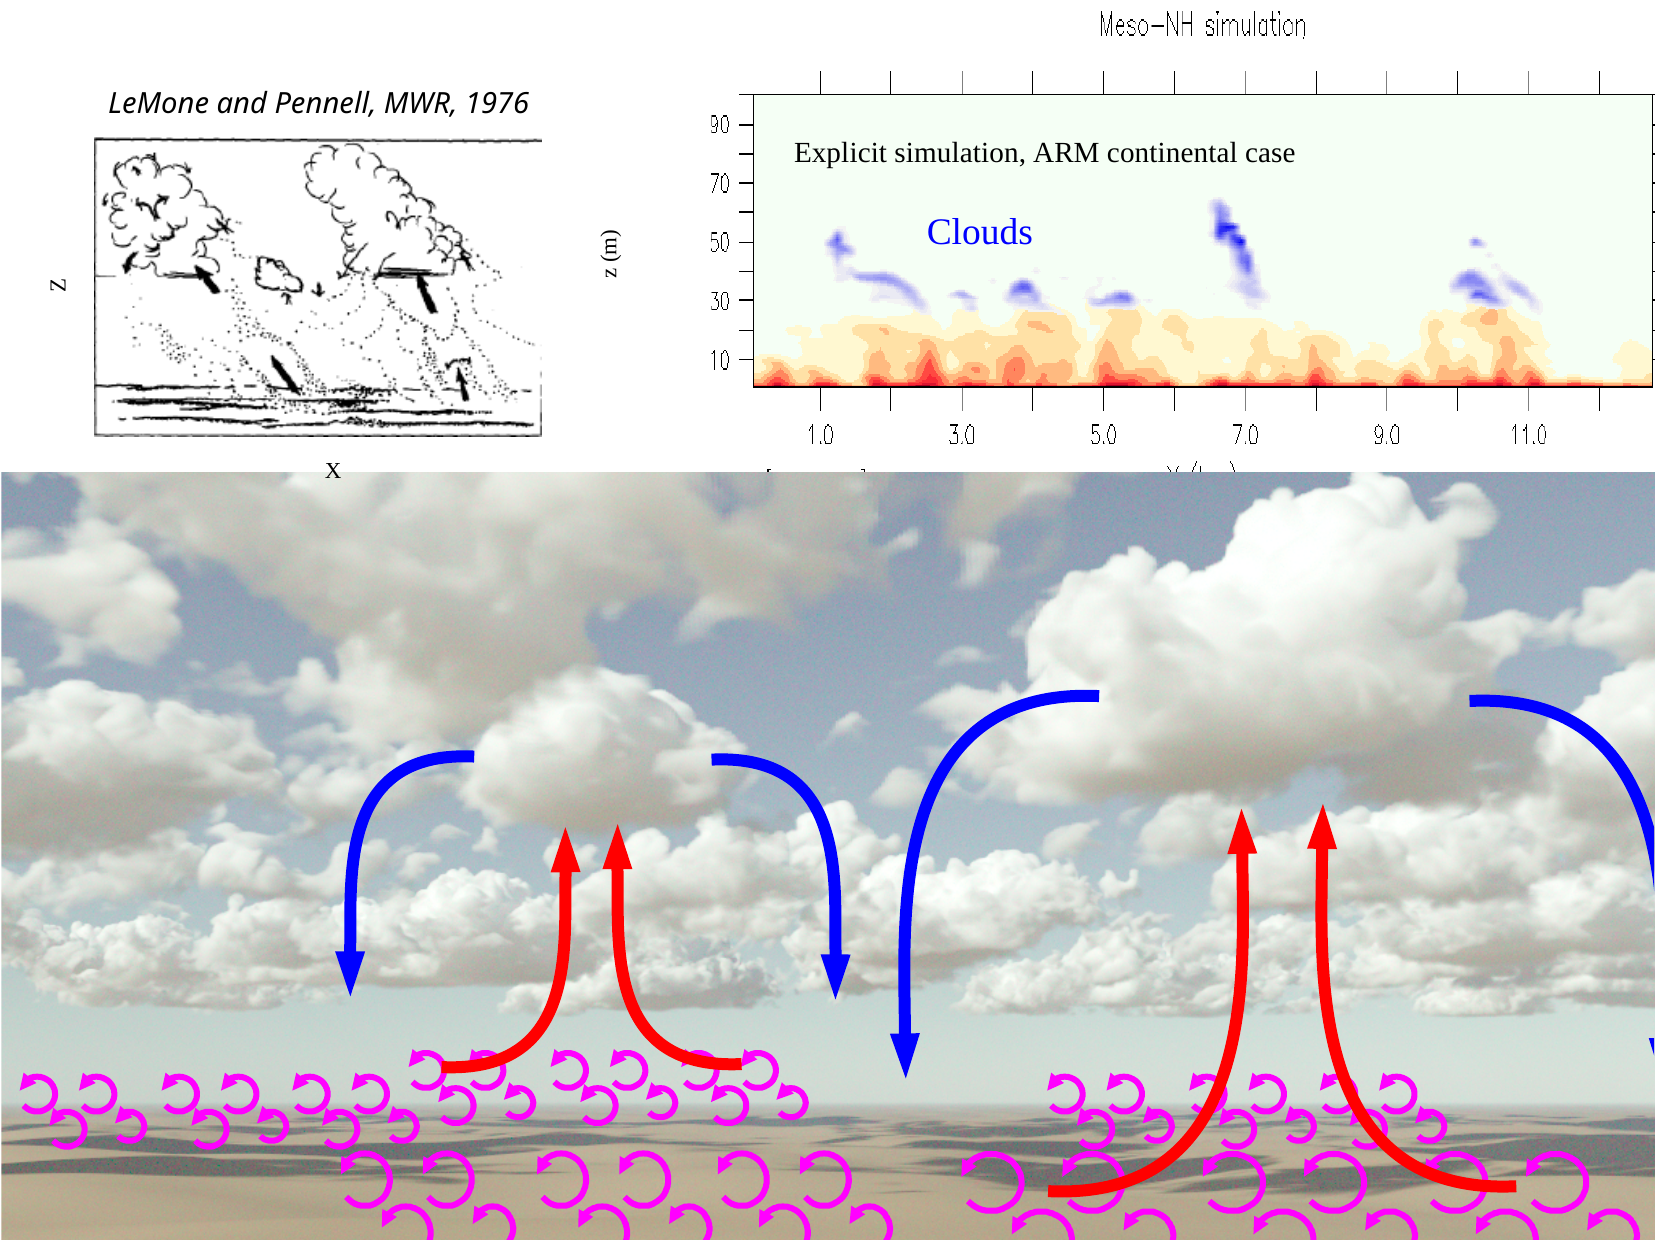

Explicit simulation, ARM continental case
Clouds
LeMone and Pennell, MWR, 1976
z (m)
Z
X